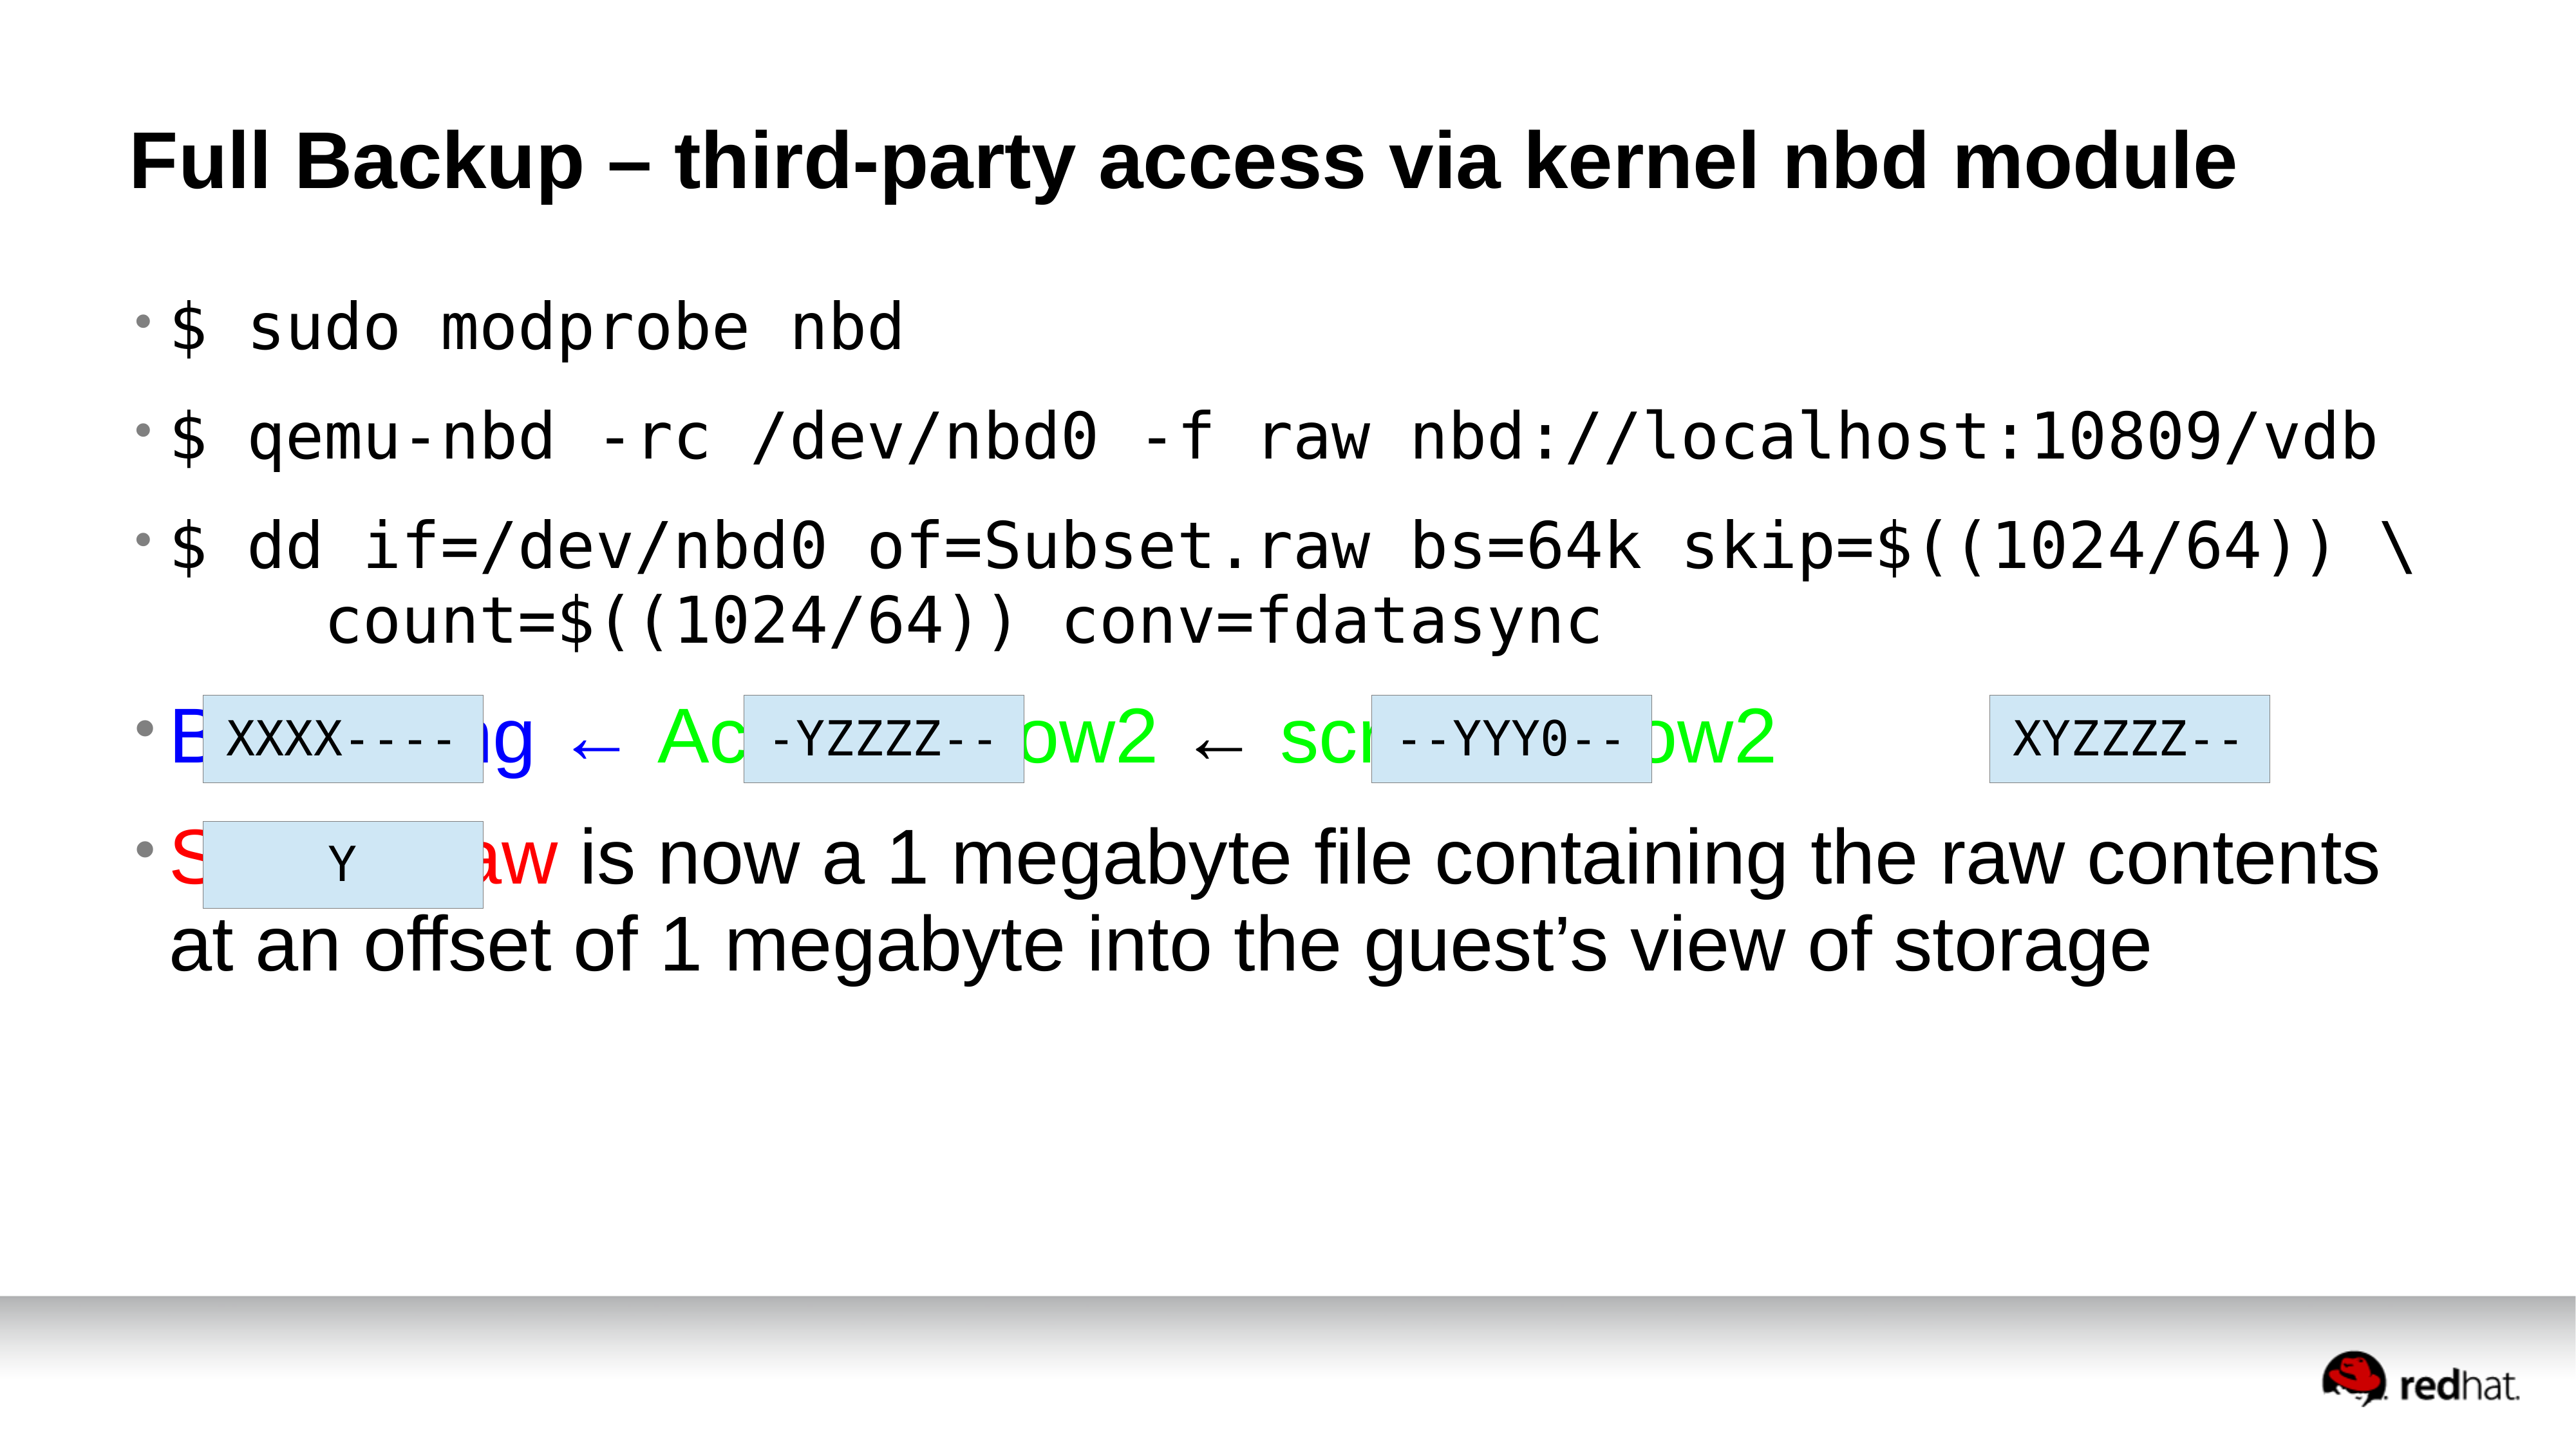

# Full Backup – third-party access via kernel nbd module
$ sudo modprobe nbd
$ qemu-nbd -rc /dev/nbd0 -f raw nbd://localhost:10809/vdb
$ dd if=/dev/nbd0 of=Subset.raw bs=64k skip=$((1024/64)) \
 count=$((1024/64)) conv=fdatasync
Base2.img ← Active2.qcow2 ← scratch.qcow2
Subset.raw is now a 1 megabyte file containing the raw contents at an offset of 1 megabyte into the guest’s view of storage
XXXX----
-YZZZZ--
--YYY0--
XYZZZZ--
Y